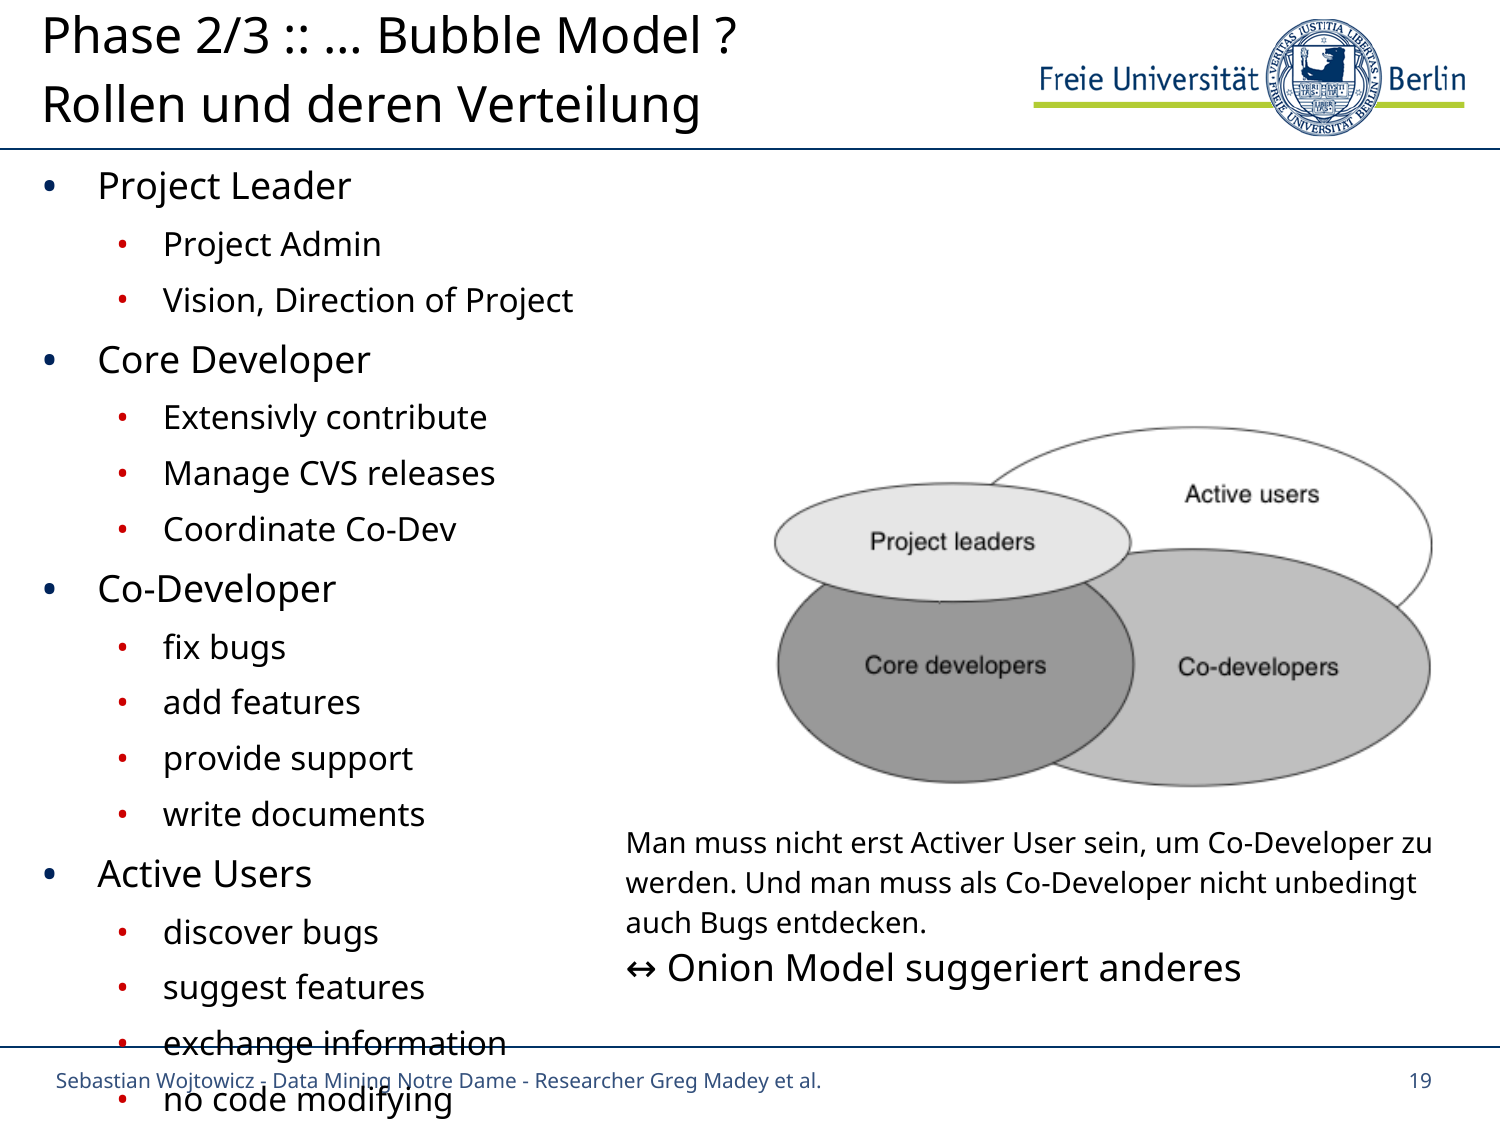

# Phase 2/3 :: … Bubble Model ? Rollen und deren Verteilung
Project Leader
Project Admin
Vision, Direction of Project
Core Developer
Extensivly contribute
Manage CVS releases
Coordinate Co-Dev
Co-Developer
fix bugs
add features
provide support
write documents
Active Users
discover bugs
suggest features
exchange information
no code modifying
Man muss nicht erst Activer User sein, um Co-Developer zu werden. Und man muss als Co-Developer nicht unbedingt auch Bugs entdecken.
↔ Onion Model suggeriert anderes
Sebastian Wojtowicz - Data Mining Notre Dame - Researcher Greg Madey et al.
19